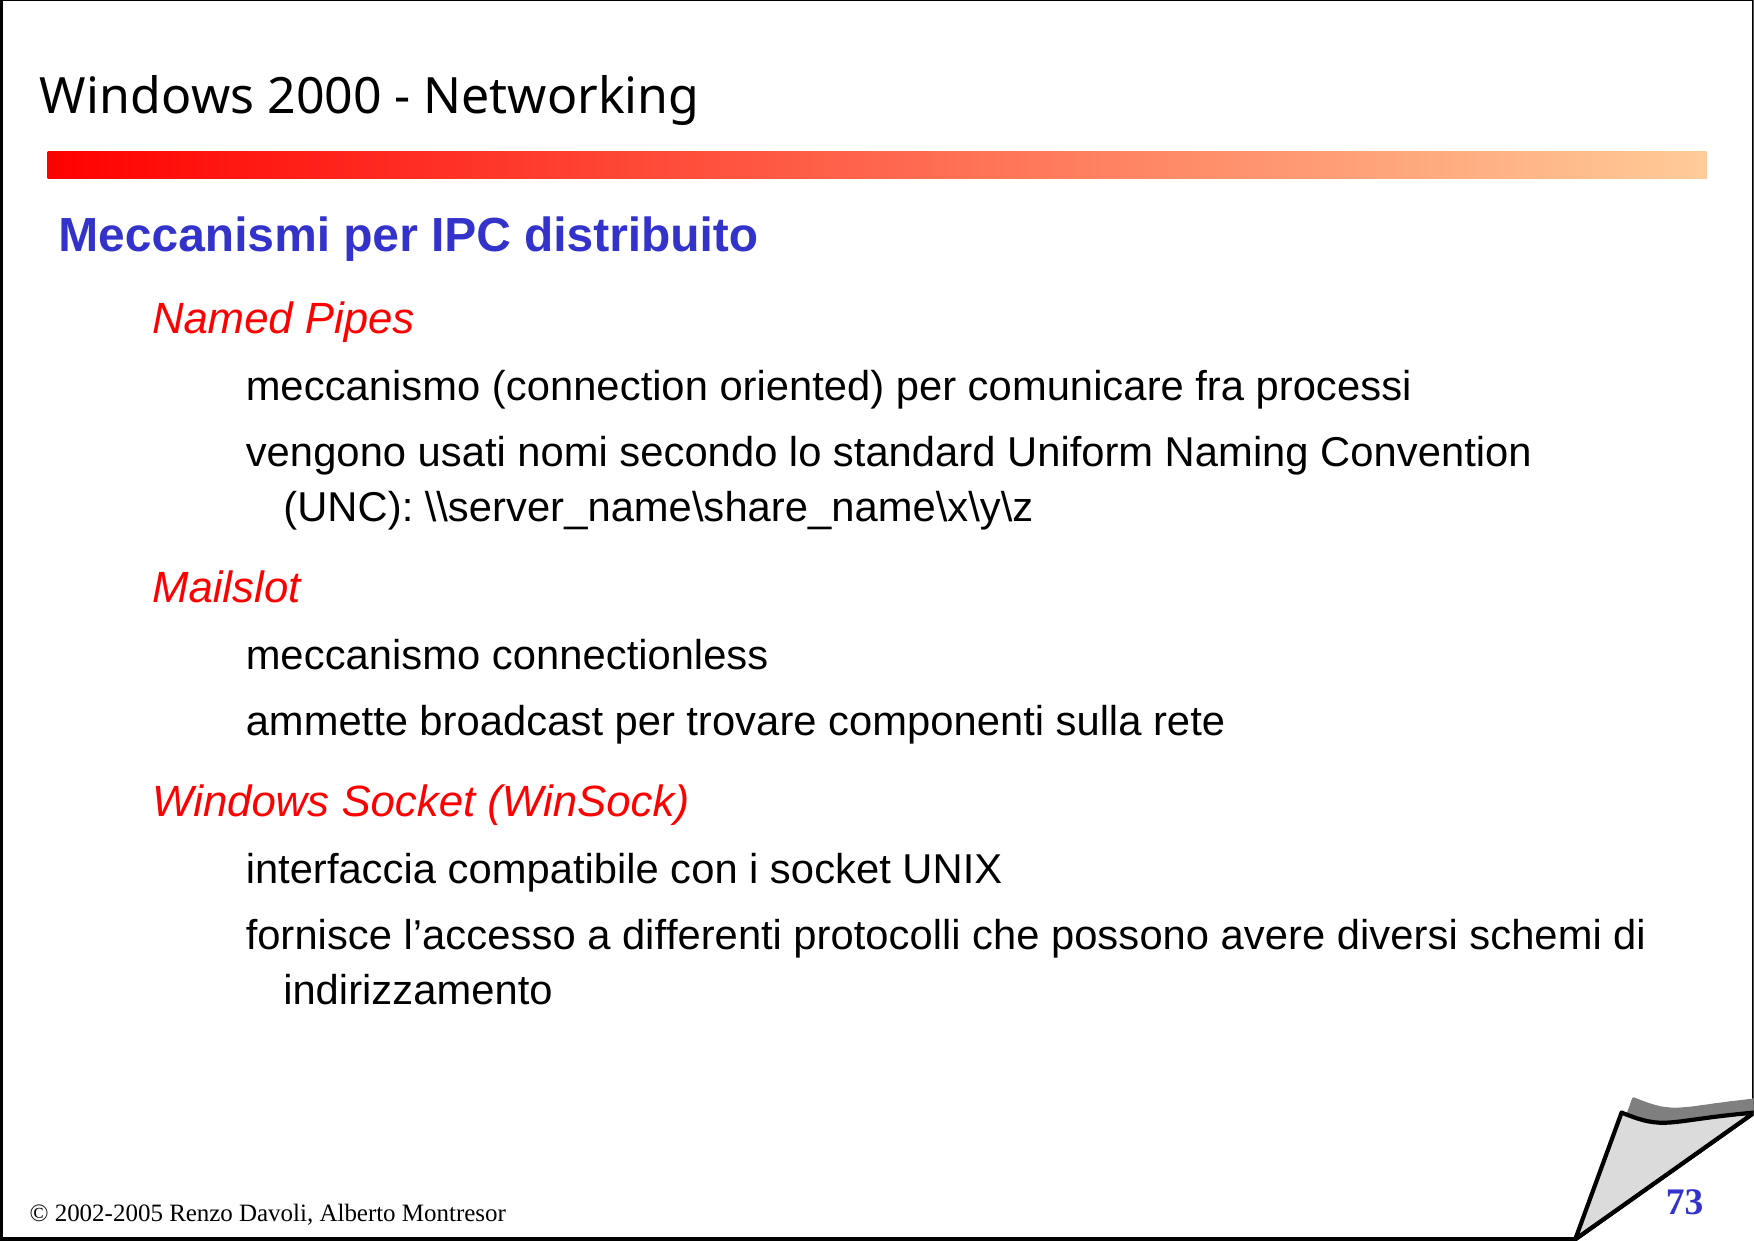

# Windows 2000 - Networking
Meccanismi per IPC distribuito
Named Pipes
meccanismo (connection oriented) per comunicare fra processi
vengono usati nomi secondo lo standard Uniform Naming Convention (UNC): \\server_name\share_name\x\y\z
Mailslot
meccanismo connectionless
ammette broadcast per trovare componenti sulla rete
Windows Socket (WinSock)
interfaccia compatibile con i socket UNIX
fornisce l’accesso a differenti protocolli che possono avere diversi schemi di indirizzamento